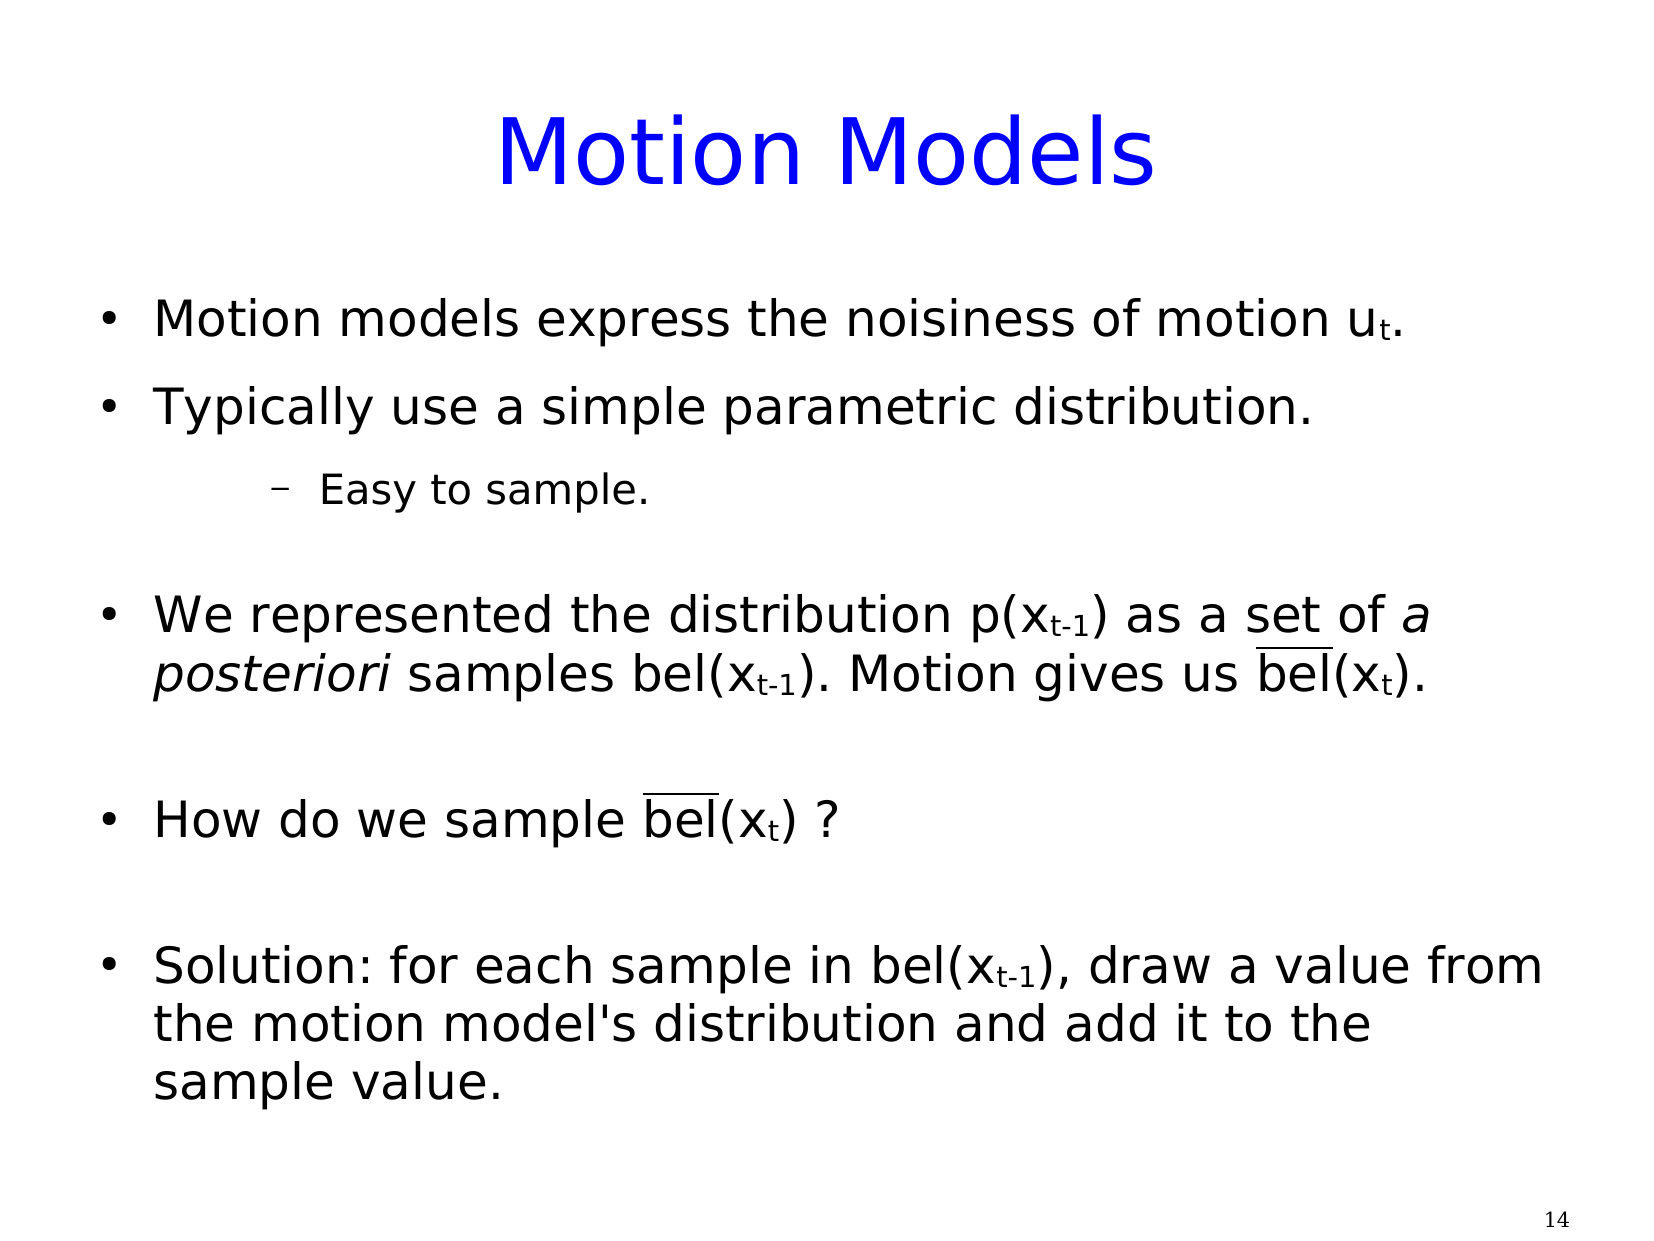

# Motion Models
Motion models express the noisiness of motion ut.
Typically use a simple parametric distribution.
Easy to sample.
We represented the distribution p(xt-1) as a set of a posteriori samples bel(xt-1). Motion gives us bel(xt).
How do we sample bel(xt) ?
Solution: for each sample in bel(xt-1), draw a value from the motion model's distribution and add it to the sample value.
14